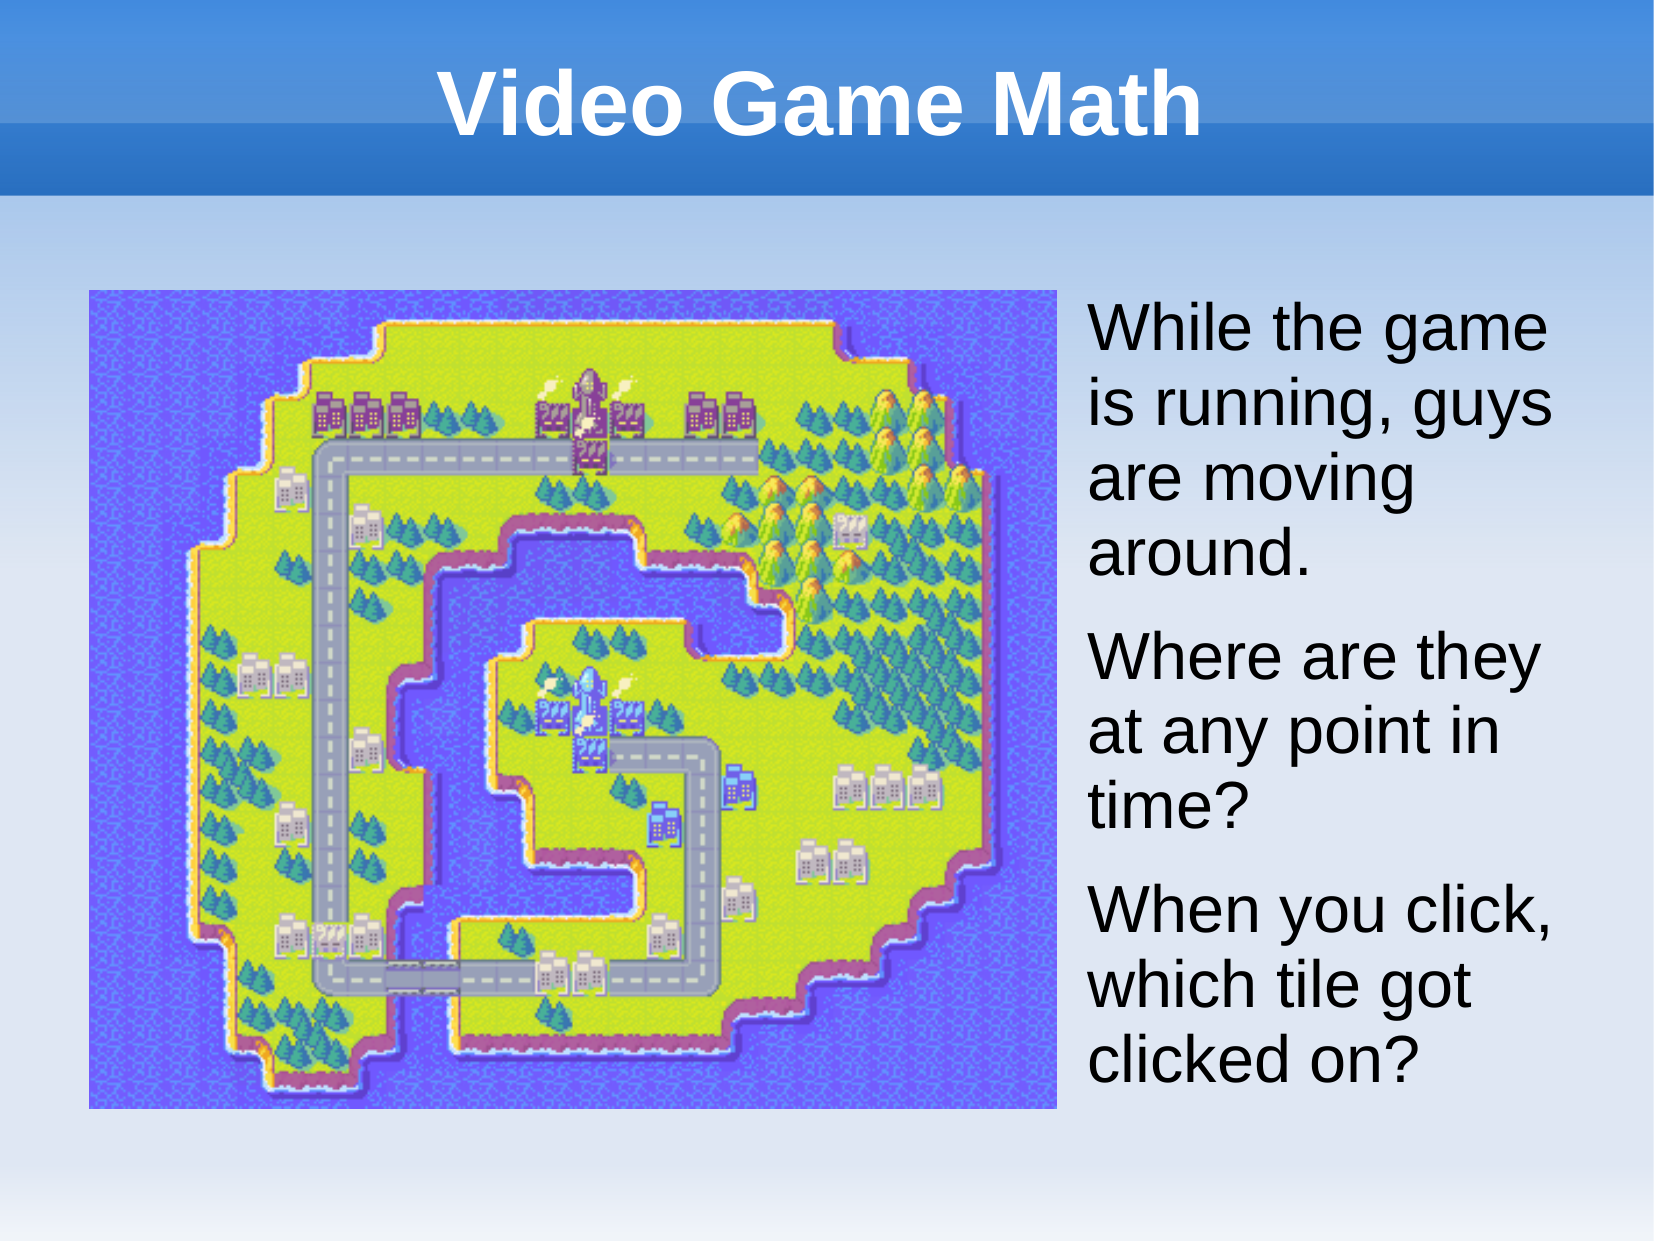

# Video Game Math
While the game is running, guys are moving around.
Where are they at any point in time?
When you click, which tile got clicked on?